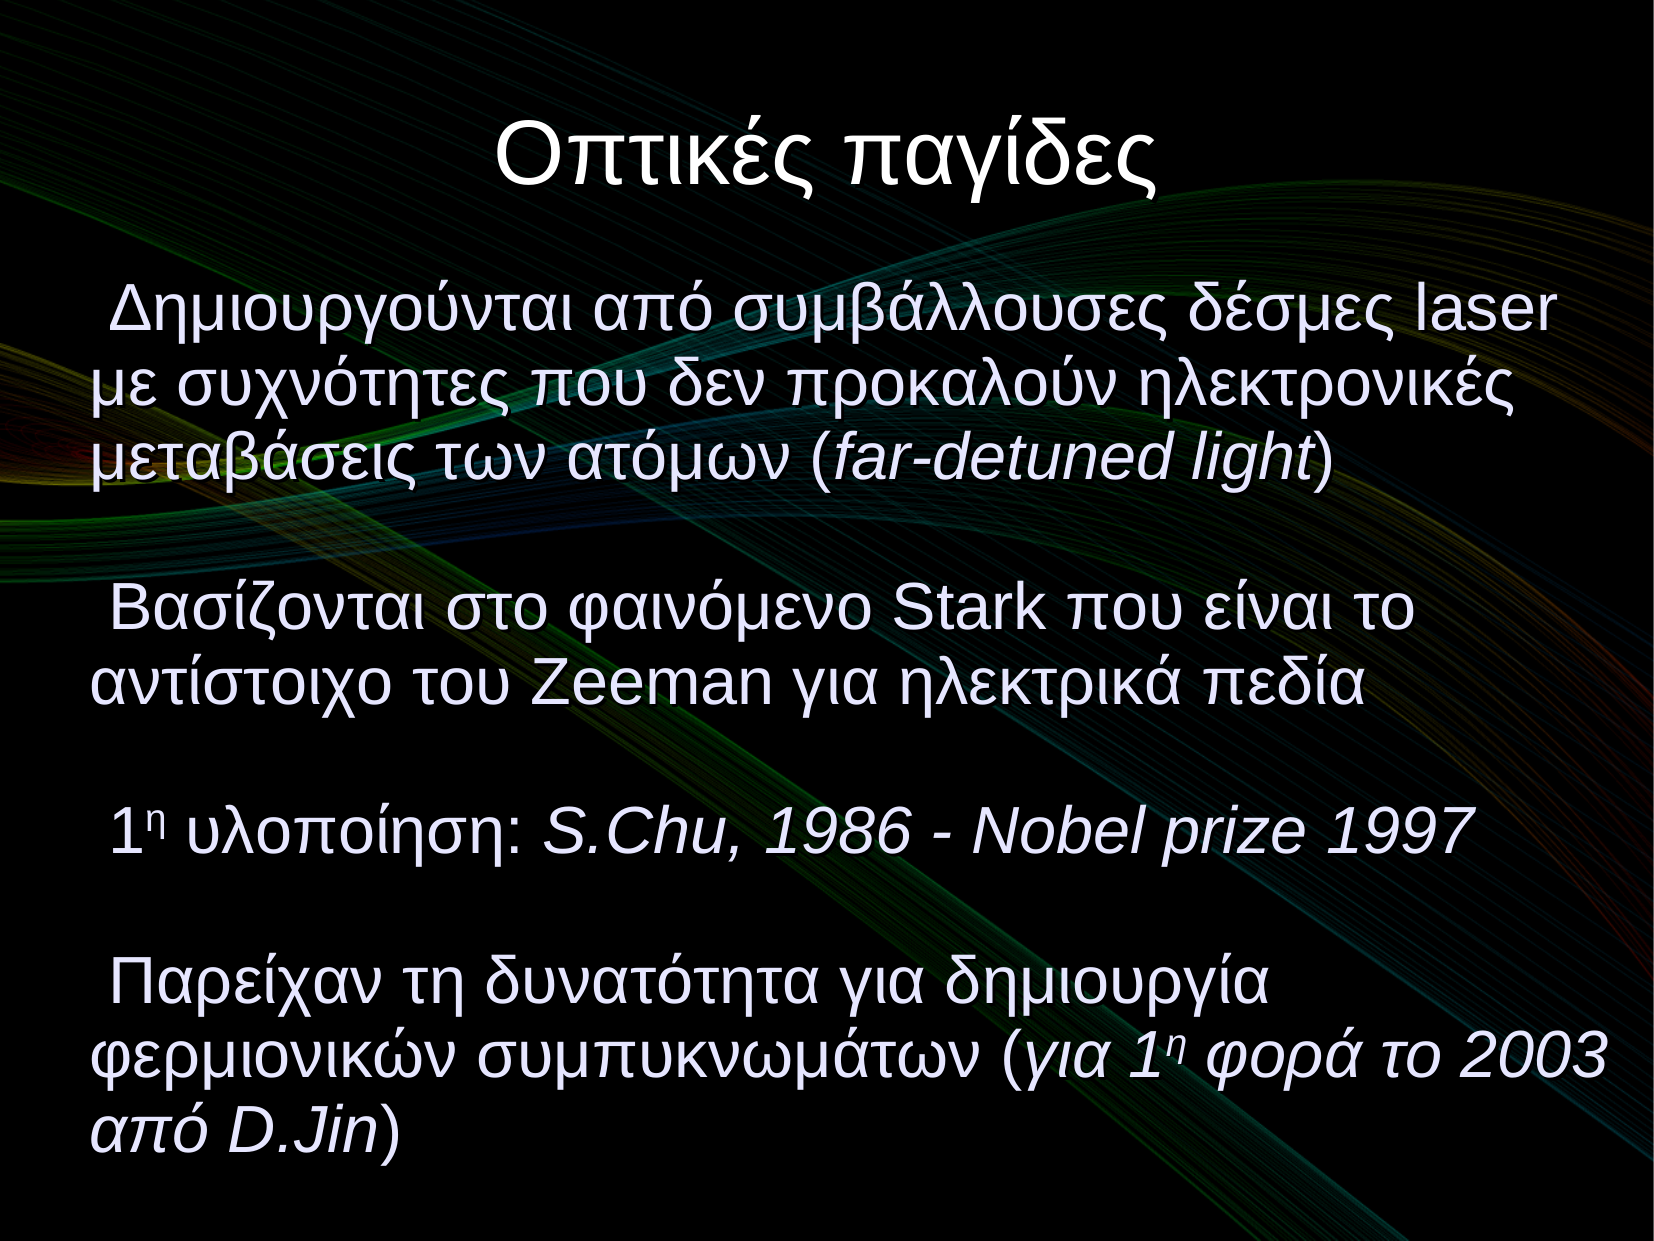

# Οπτικές παγίδες
 Δημιουργούνται από συμβάλλουσες δέσμες laser με συχνότητες που δεν προκαλούν ηλεκτρονικές μεταβάσεις των ατόμων (far-detuned light)
 Βασίζονται στο φαινόμενο Stark που είναι το αντίστοιχο του Zeeman για ηλεκτρικά πεδία
 1η υλοποίηση: S.Chu, 1986 - Nobel prize 1997
 Παρείχαν τη δυνατότητα για δημιουργία φερμιονικών συμπυκνωμάτων (για 1η φορά το 2003 από D.Jin)